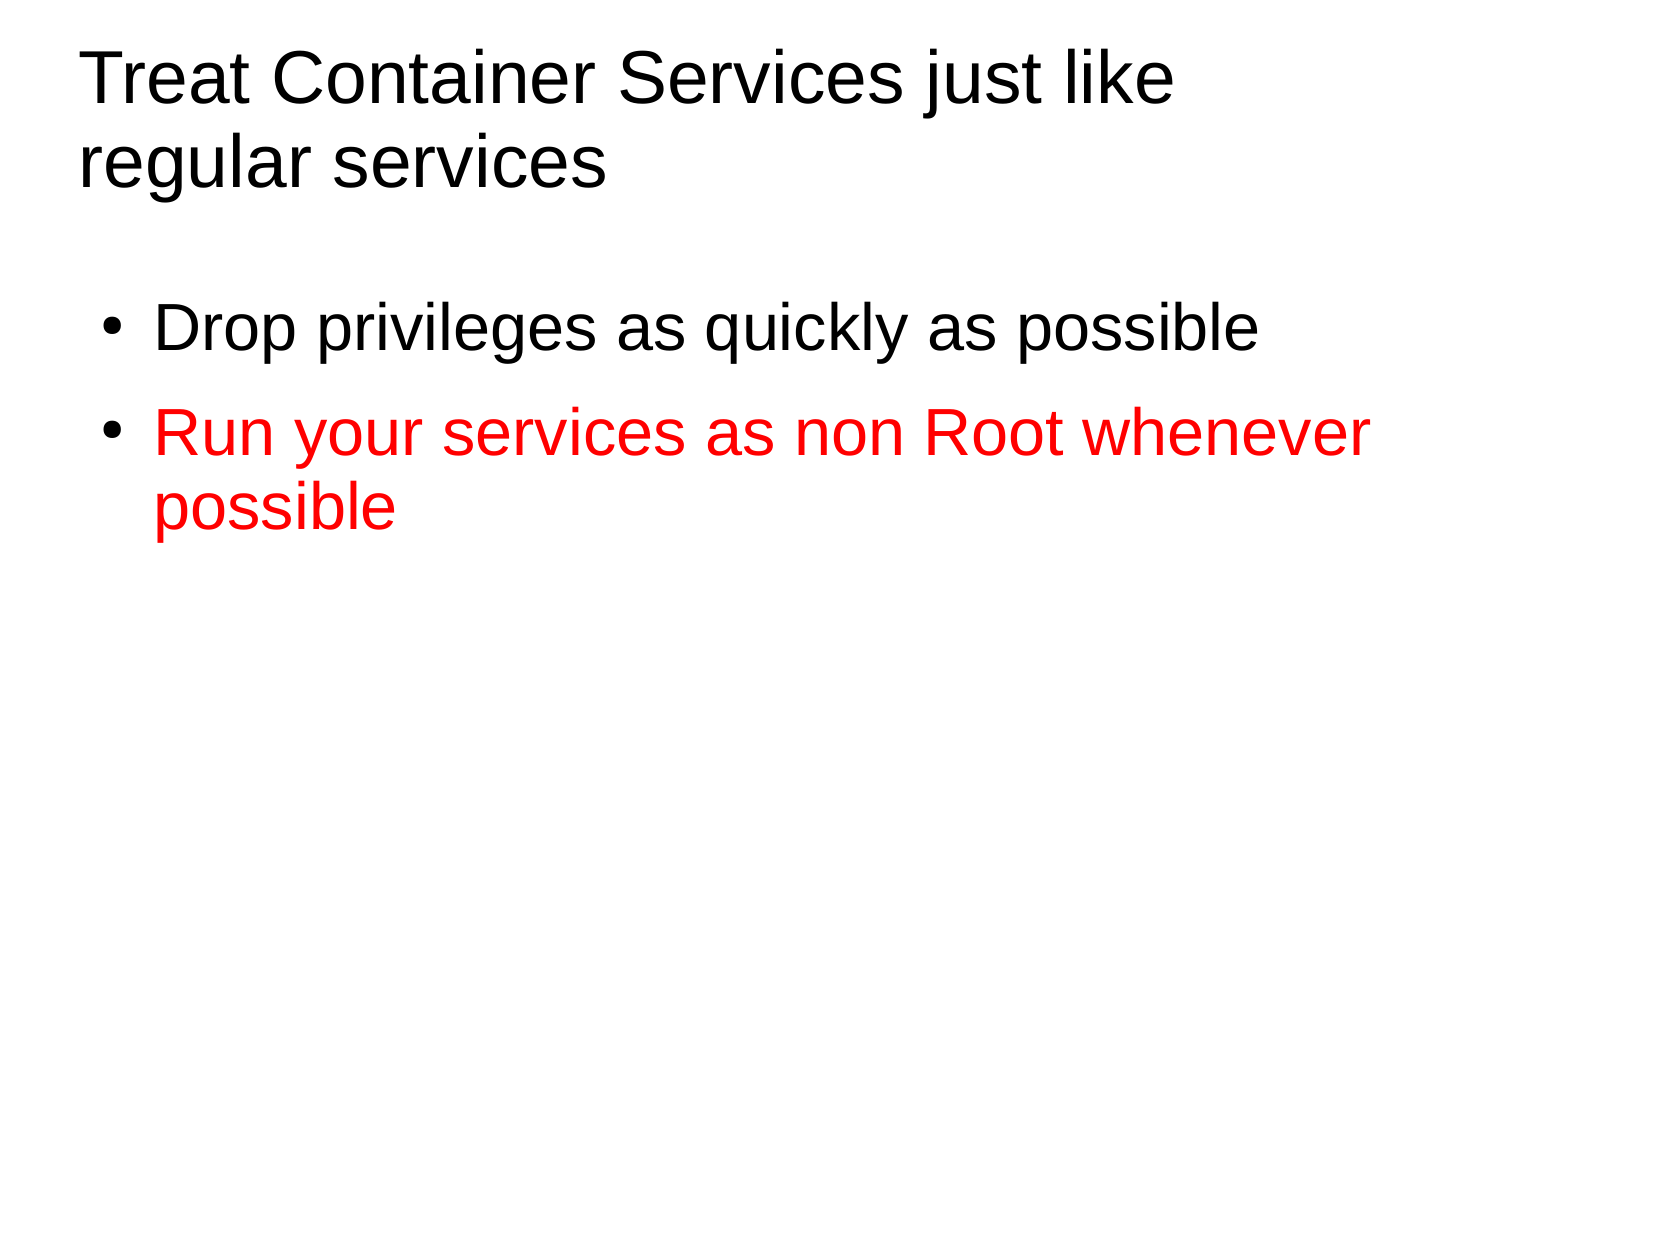

Treat Container Services just like
regular services
#
Drop privileges as quickly as possible
Run your services as non Root whenever possible